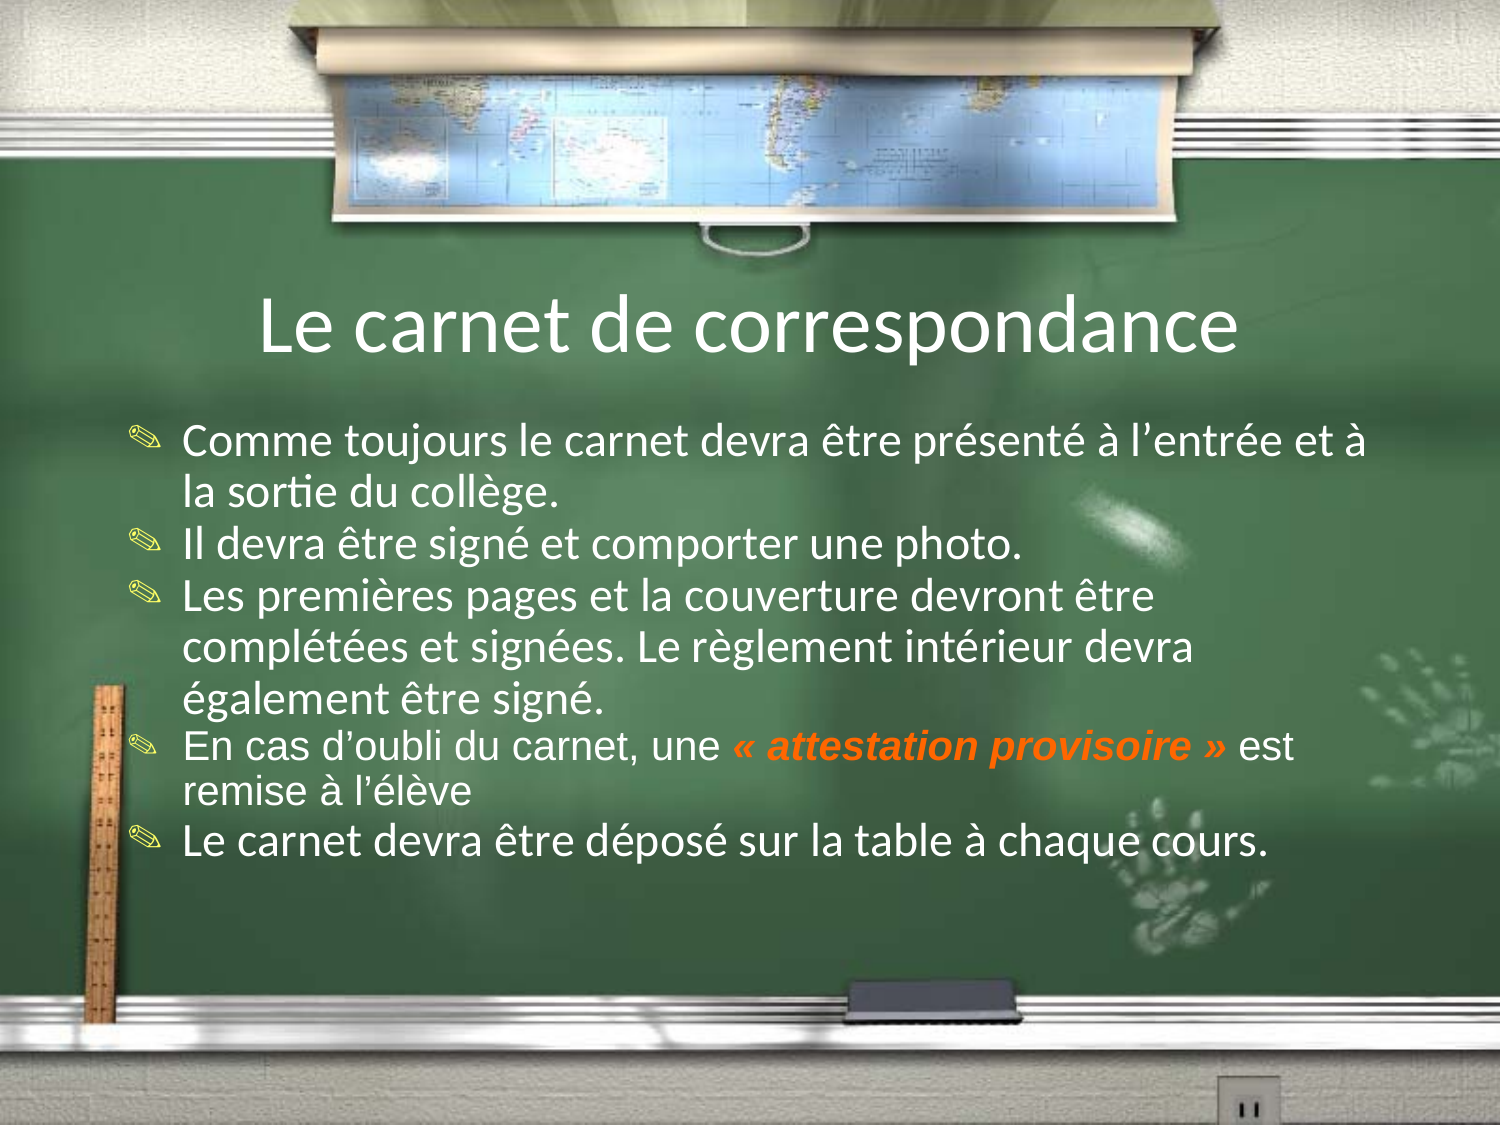

Le carnet de correspondance
Comme toujours le carnet devra être présenté à l’entrée et à la sortie du collège.
Il devra être signé et comporter une photo.
Les premières pages et la couverture devront être complétées et signées. Le règlement intérieur devra également être signé.
En cas d’oubli du carnet, une « attestation provisoire » est remise à l’élève
Le carnet devra être déposé sur la table à chaque cours.